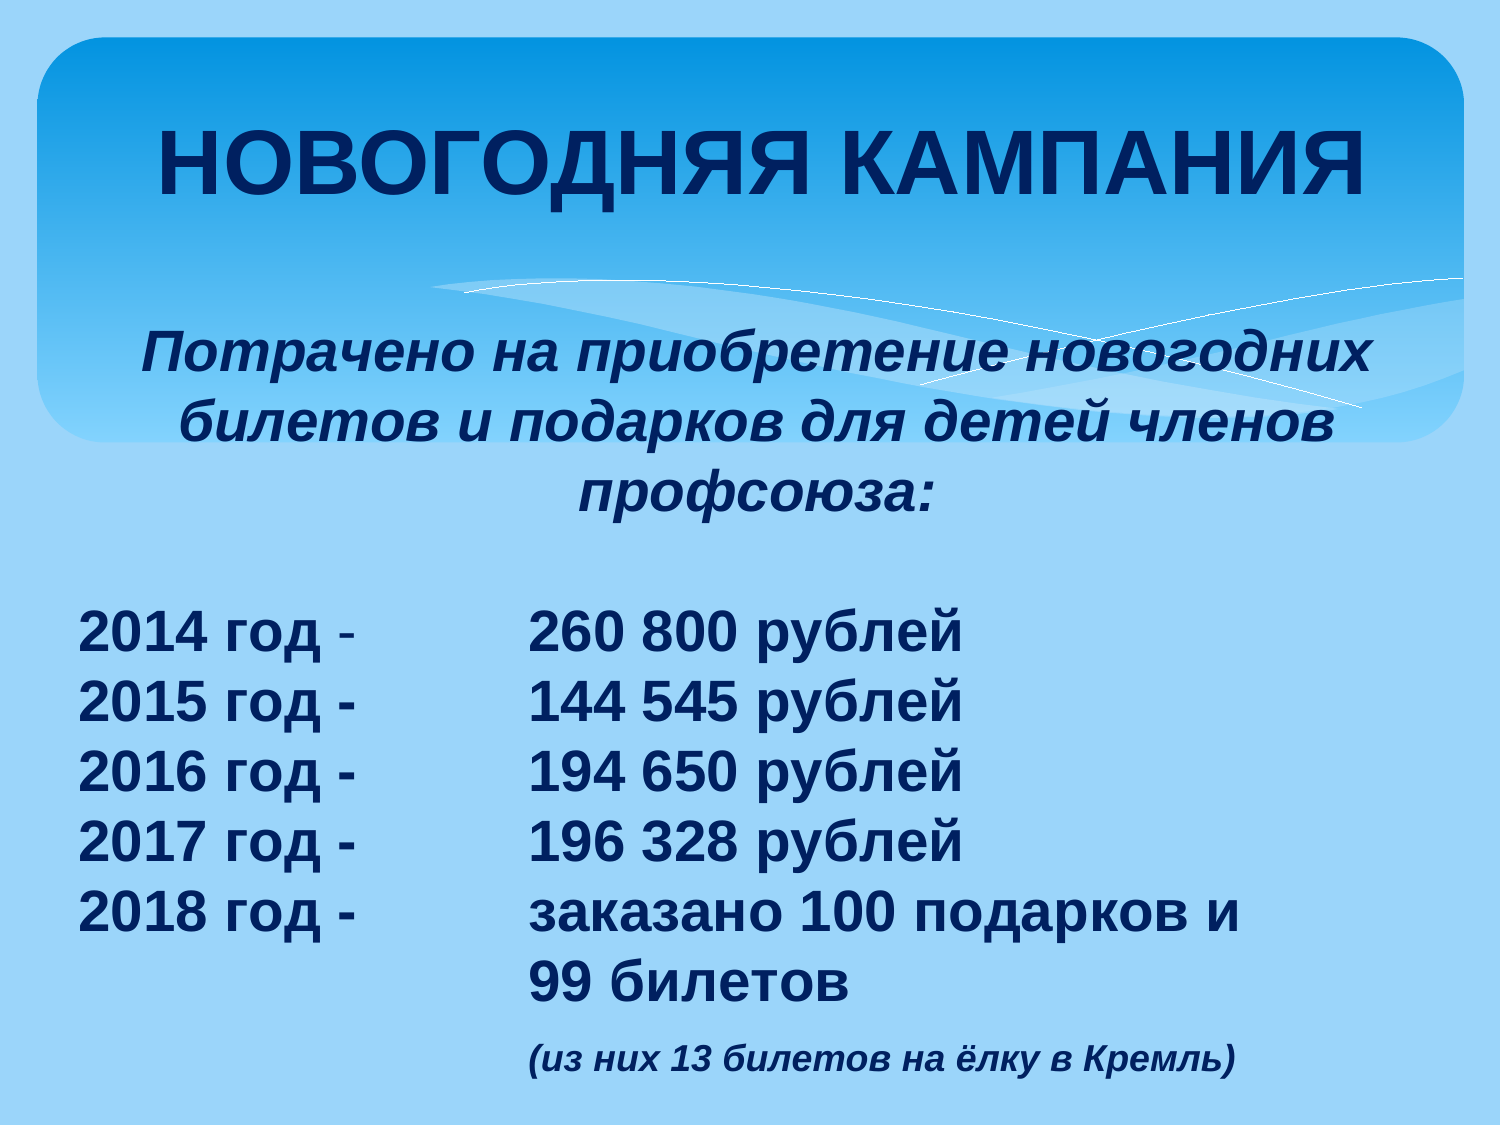

# НОВОГОДНЯЯ КАМПАНИЯ
Потрачено на приобретение новогодних билетов и подарков для детей членов профсоюза:
2014 год - 	260 800 рублей
2015 год - 	144 545 рублей
2016 год - 	194 650 рублей
2017 год -		196 328 рублей
2018 год -		заказано 100 подарков и
			99 билетов
			(из них 13 билетов на ёлку в Кремль)